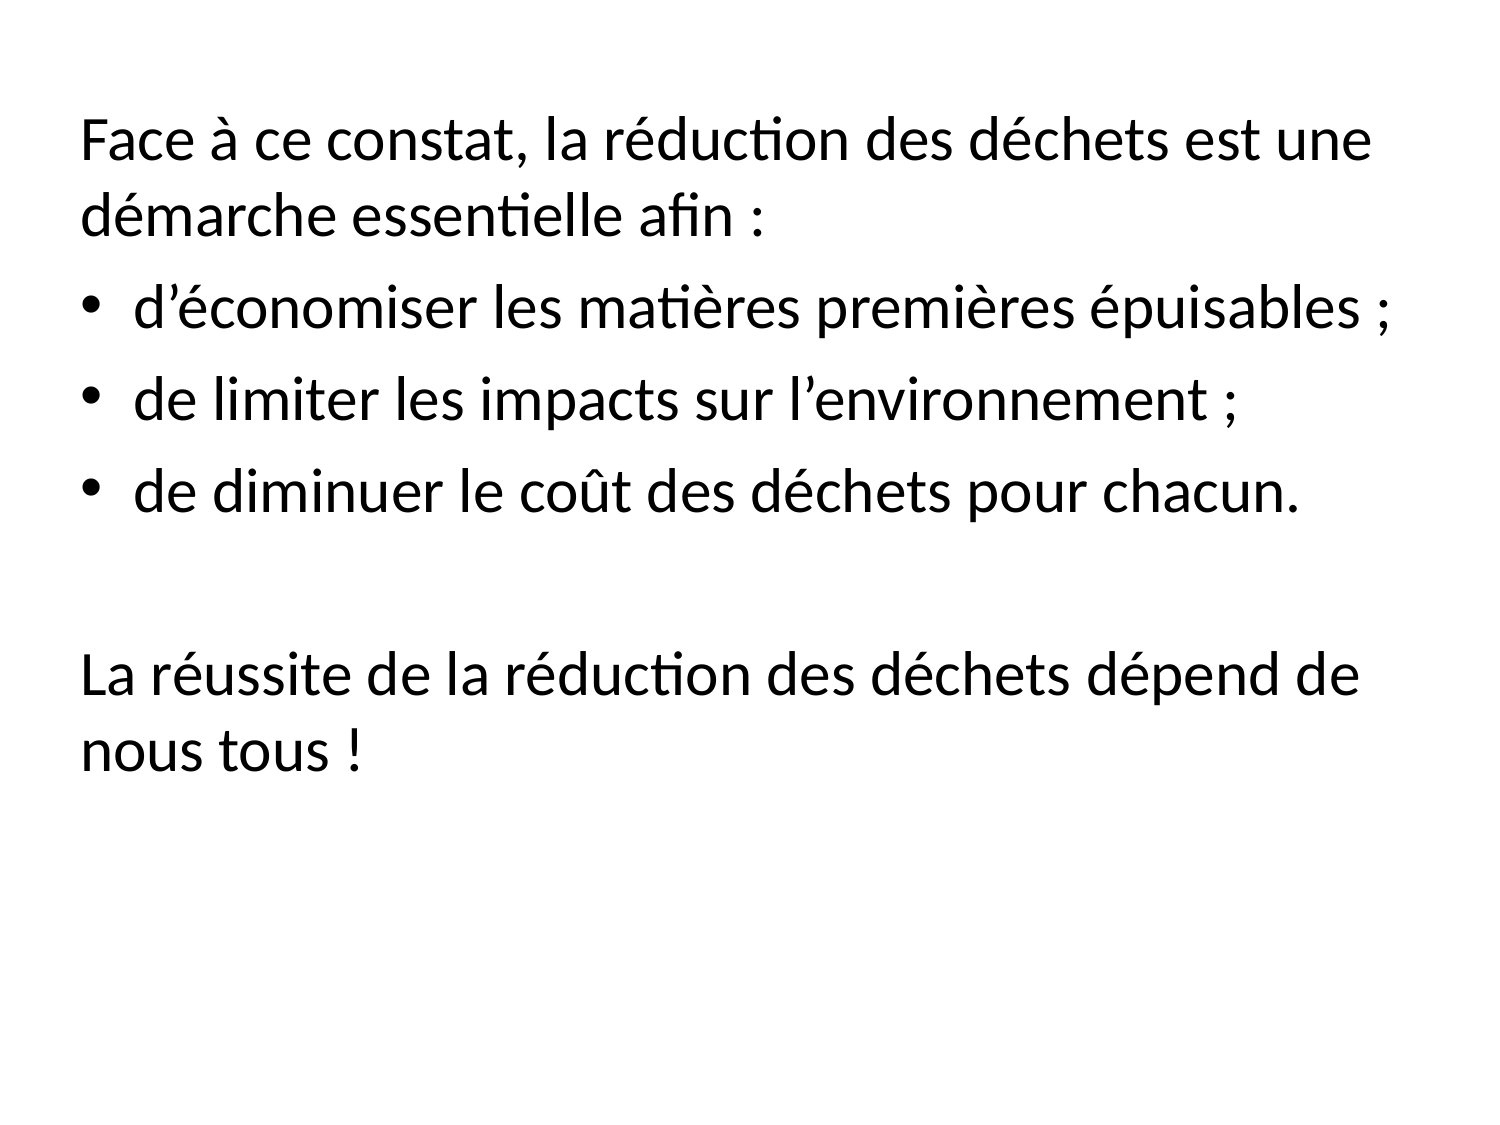

# Face à ce constat, la réduction des déchets est une démarche essentielle afin :
d’économiser les matières premières épuisables ;
de limiter les impacts sur l’environnement ;
de diminuer le coût des déchets pour chacun.
La réussite de la réduction des déchets dépend de nous tous !